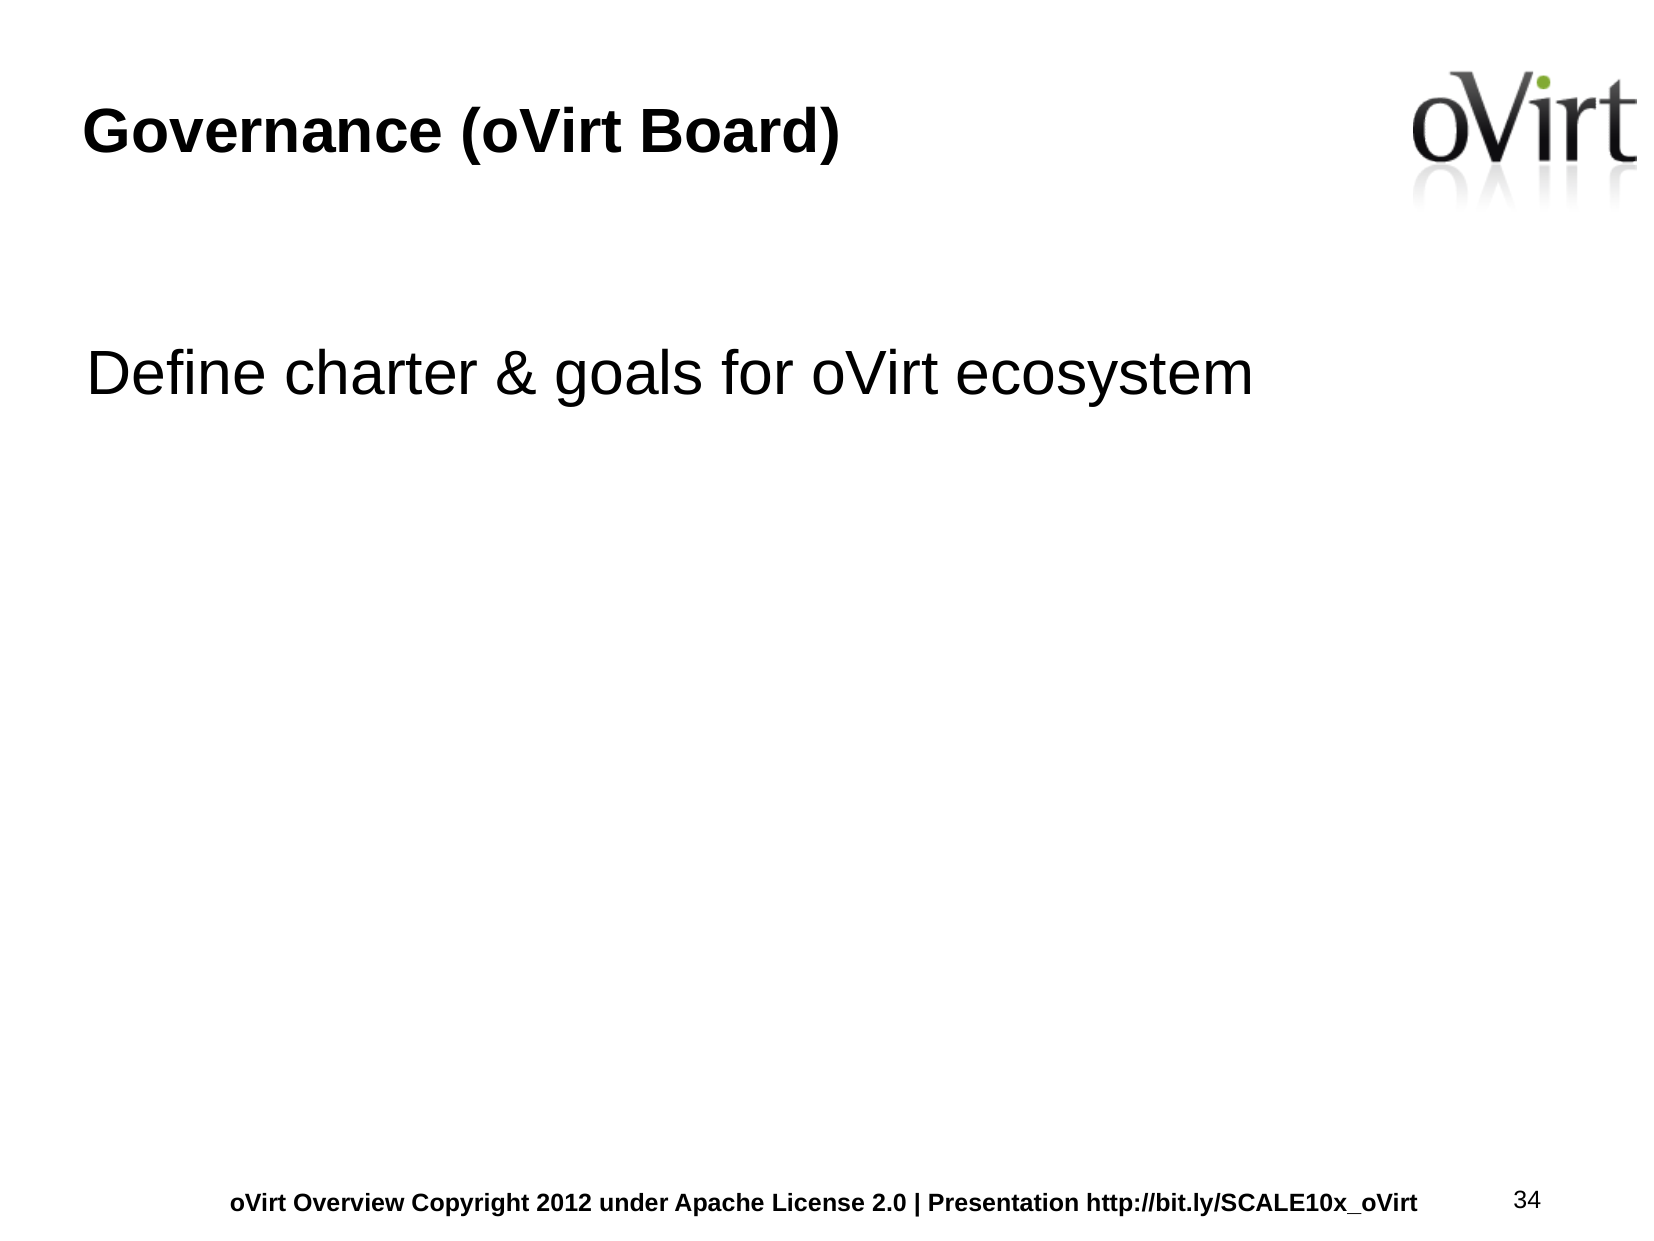

# Governance (oVirt Board)
Define charter & goals for oVirt ecosystem